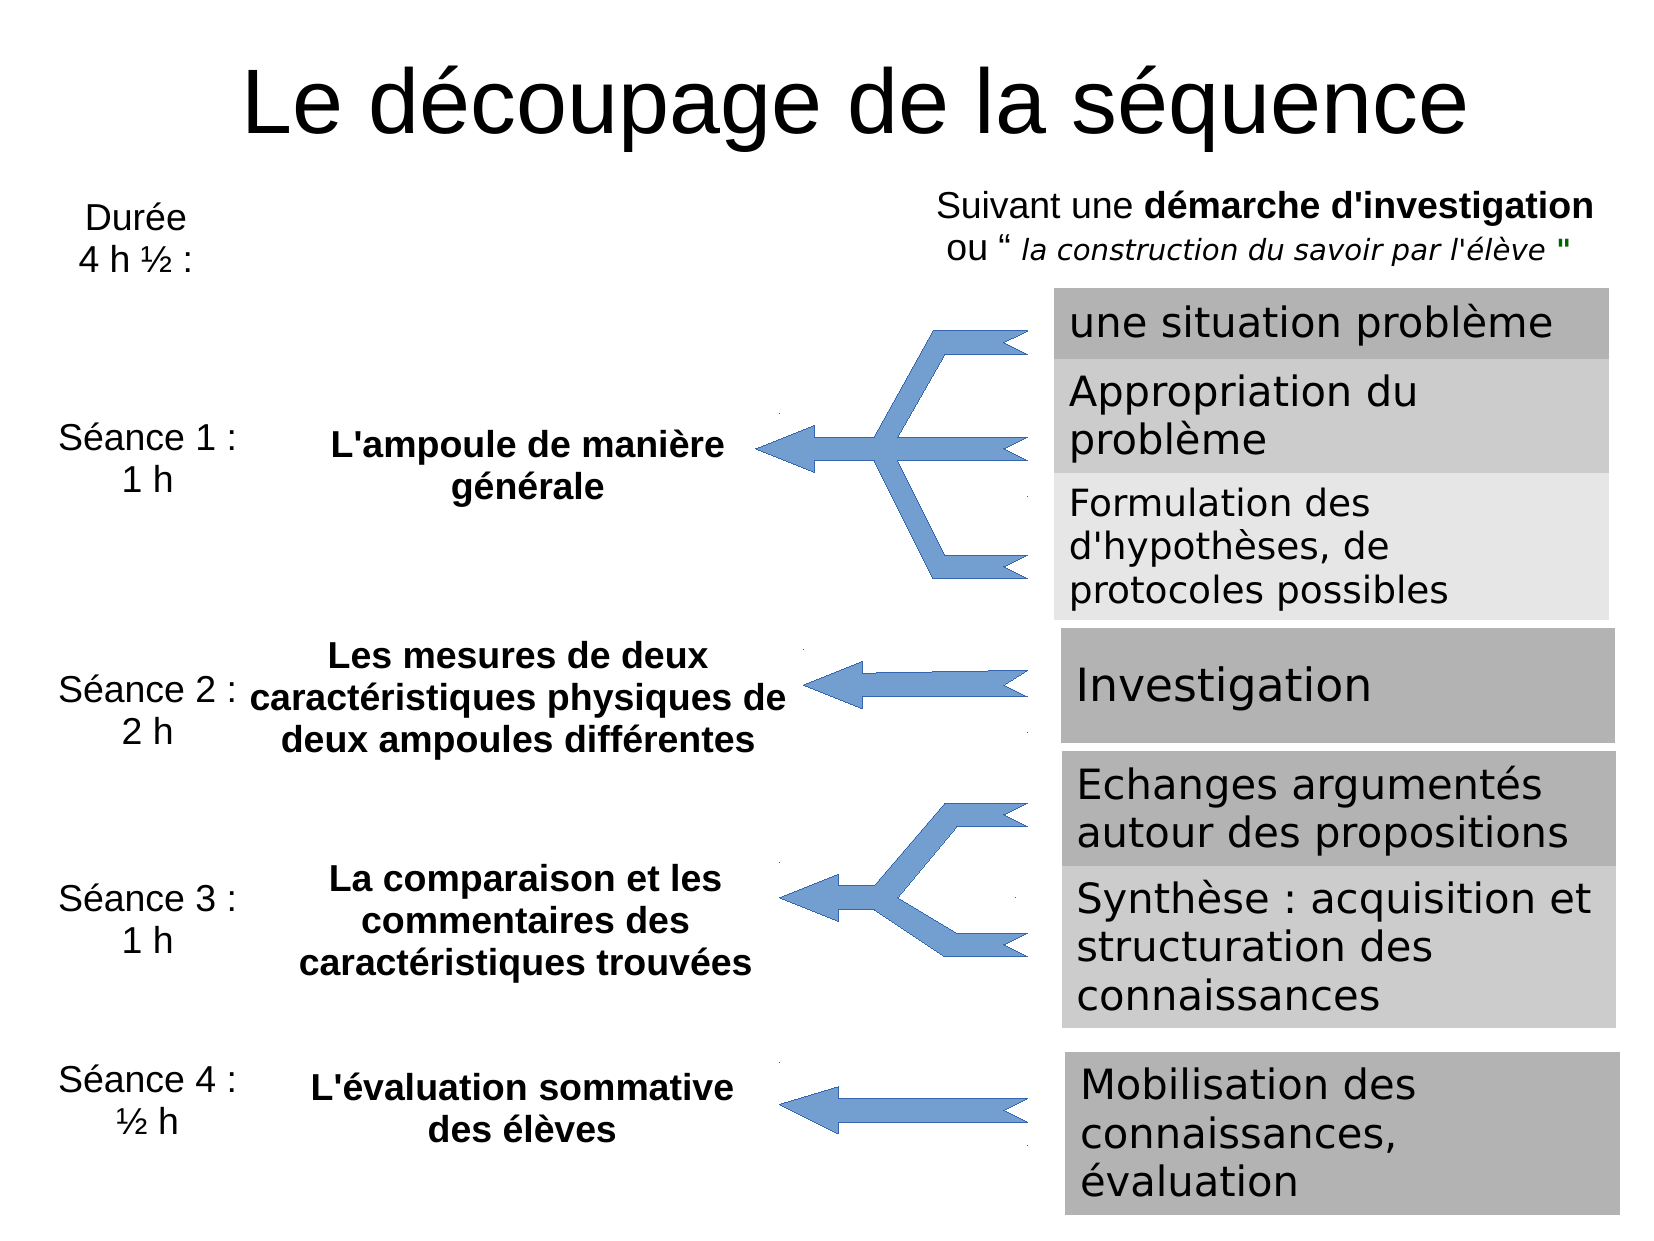

# Le découpage de la séquence
Suivant une démarche d'investigation
 ou “ la construction du savoir par l'élève "
Durée
4 h ½ :
| une situation problème |
| --- |
| Appropriation du problème |
| Formulation des d'hypothèses, de protocoles possibles |
Séance 1 :
1 h
L'ampoule de manière générale
Les mesures de deux caractéristiques physiques de deux ampoules différentes
| Investigation |
| --- |
Séance 2 :
2 h
| Echanges argumentés autour des propositions |
| --- |
| Synthèse : acquisition et structuration des connaissances |
La comparaison et les commentaires des caractéristiques trouvées
Séance 3 :
1 h
Séance 4 :
½ h
| Mobilisation des connaissances, évaluation |
| --- |
L'évaluation sommative des élèves